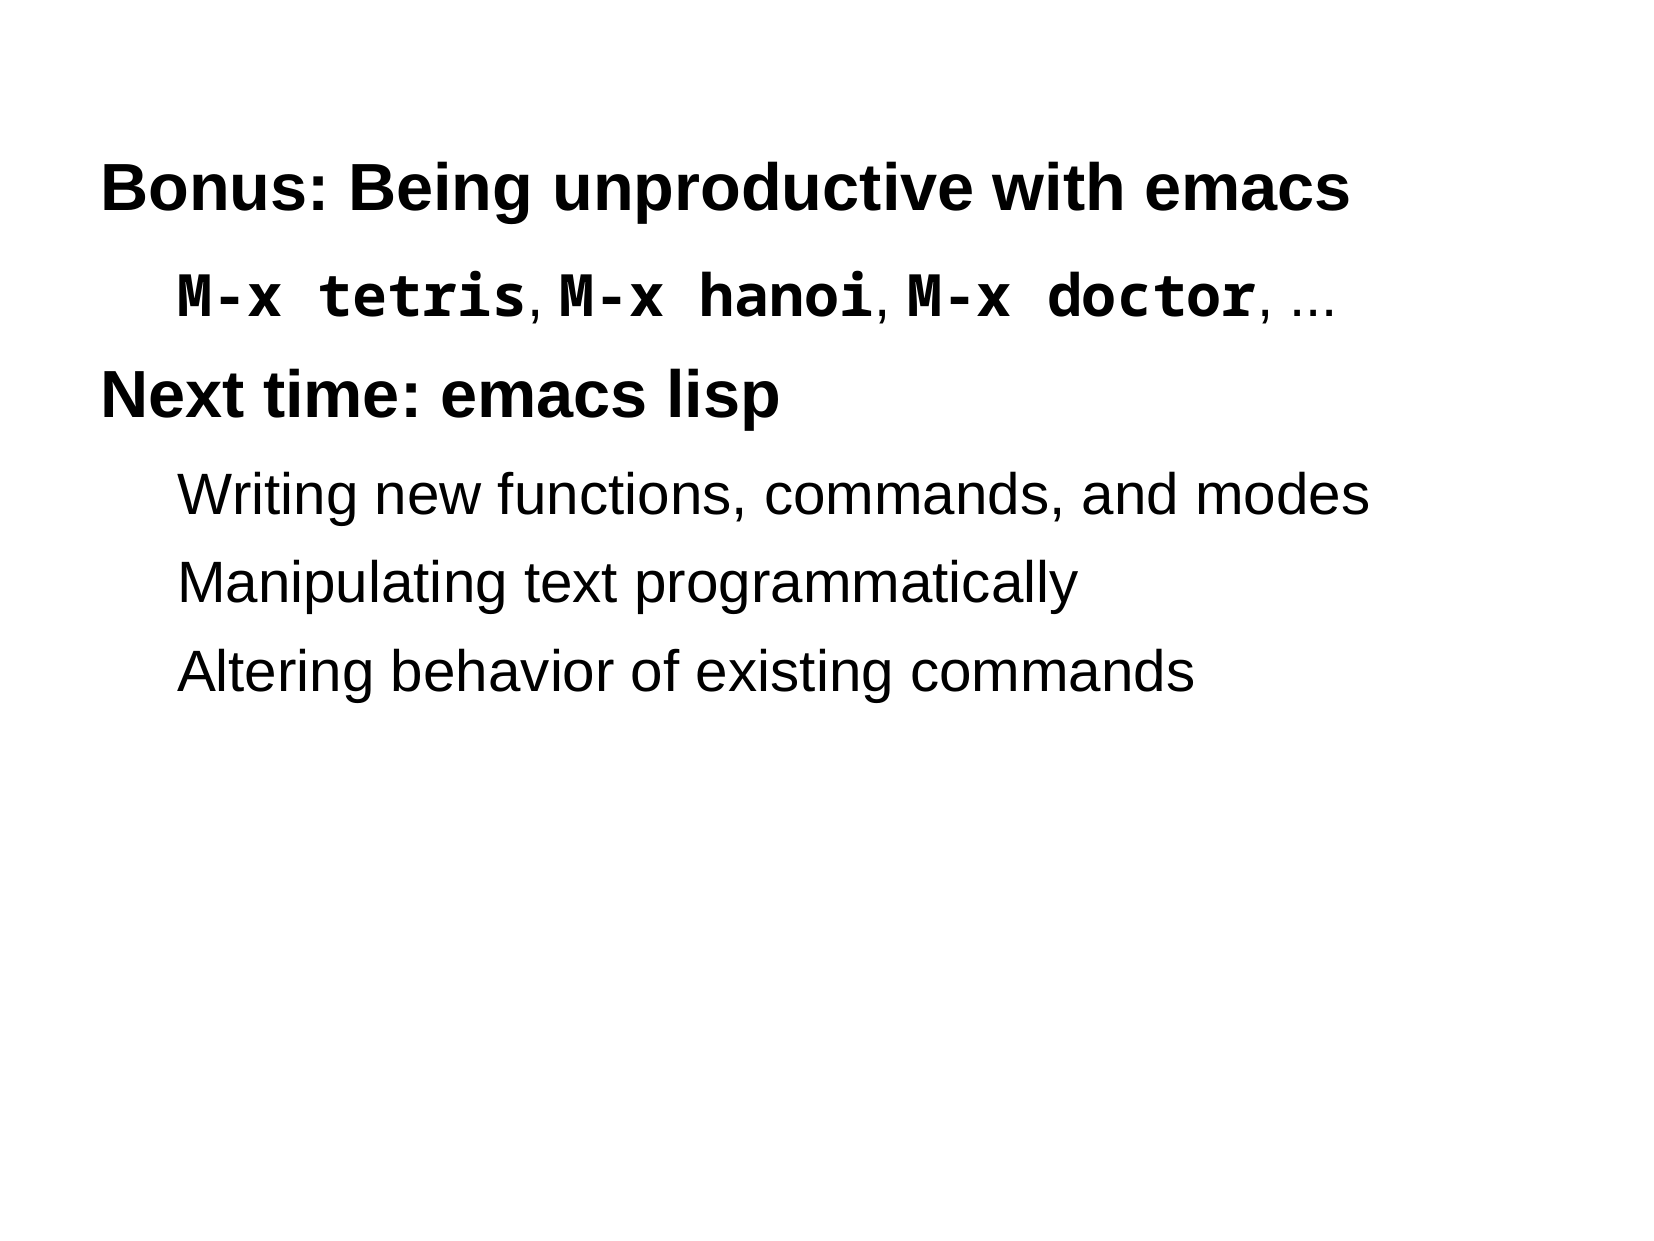

# Bonus: Being unproductive with emacs
M-x tetris, M-x hanoi, M-x doctor, ...
Next time: emacs lisp
Writing new functions, commands, and modes
Manipulating text programmatically
Altering behavior of existing commands